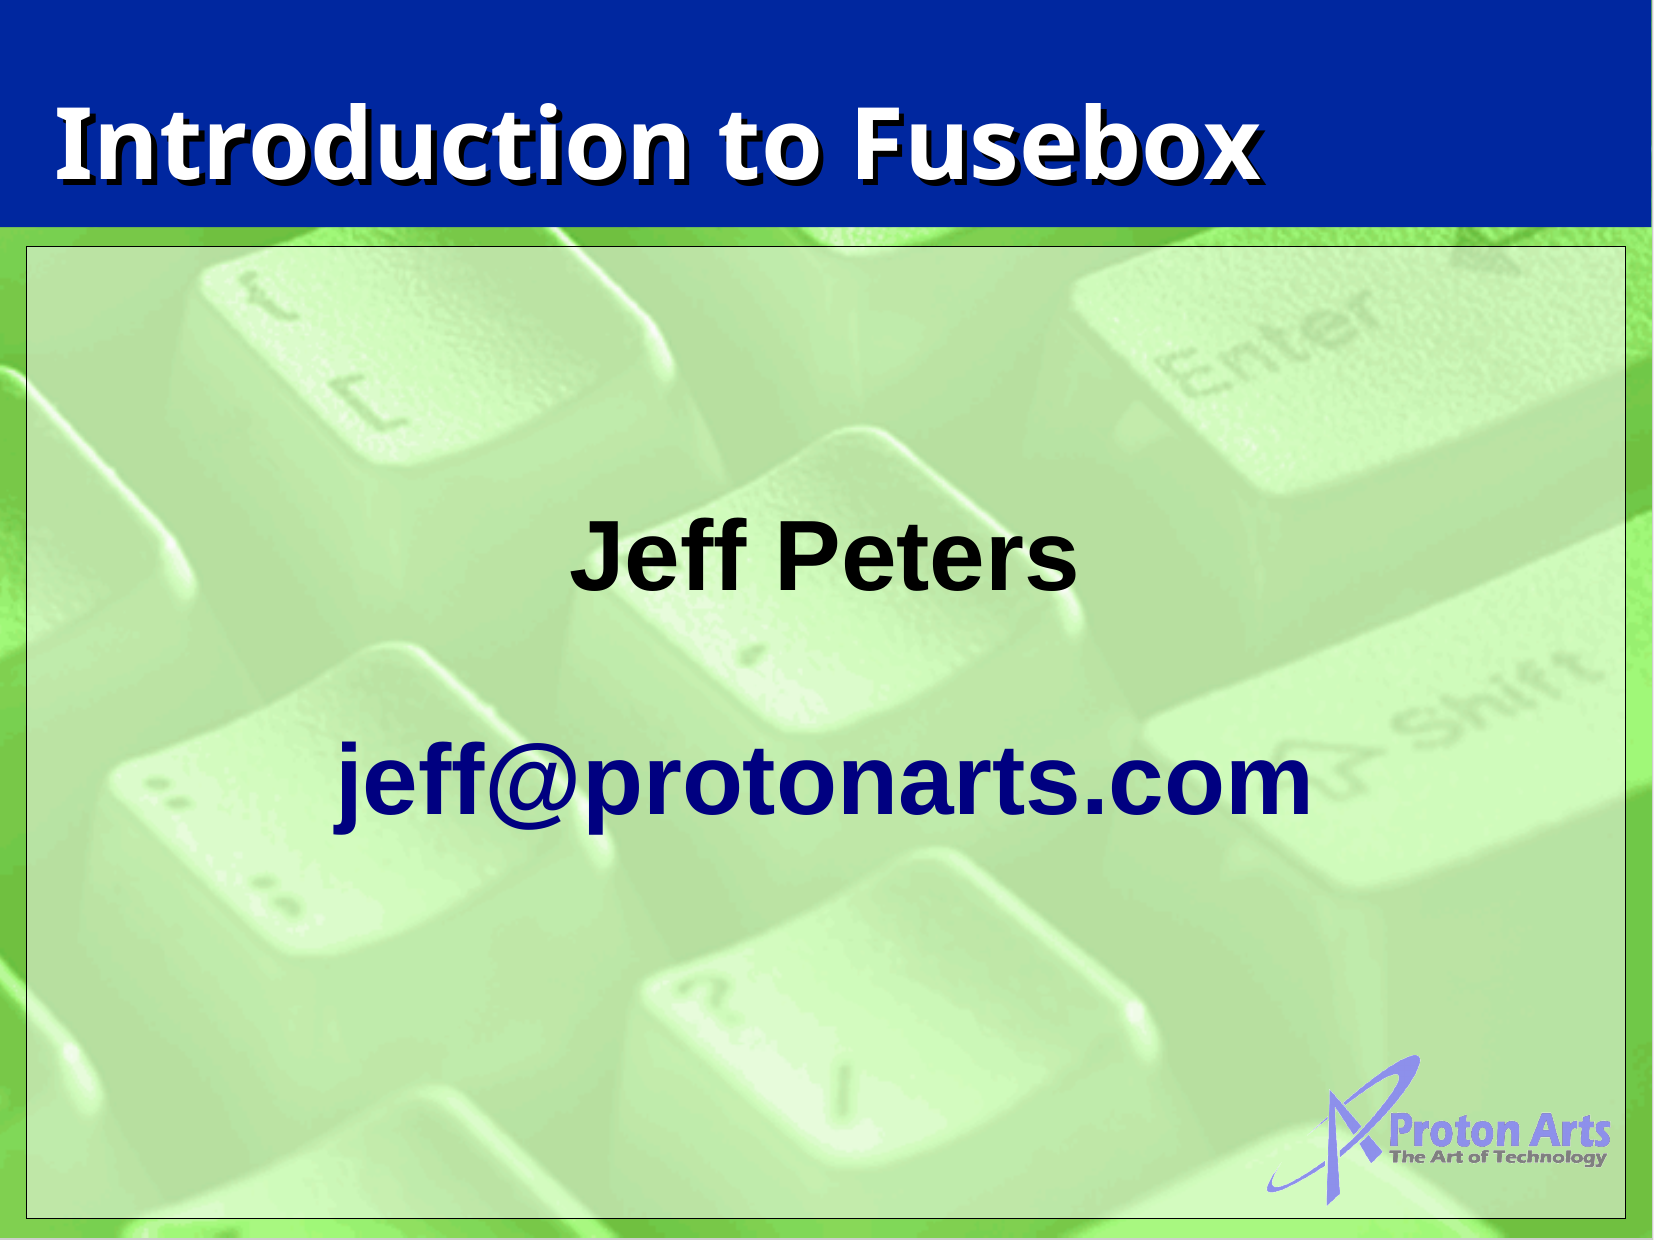

# Introduction to Fusebox
Jeff Peters
jeff@protonarts.com